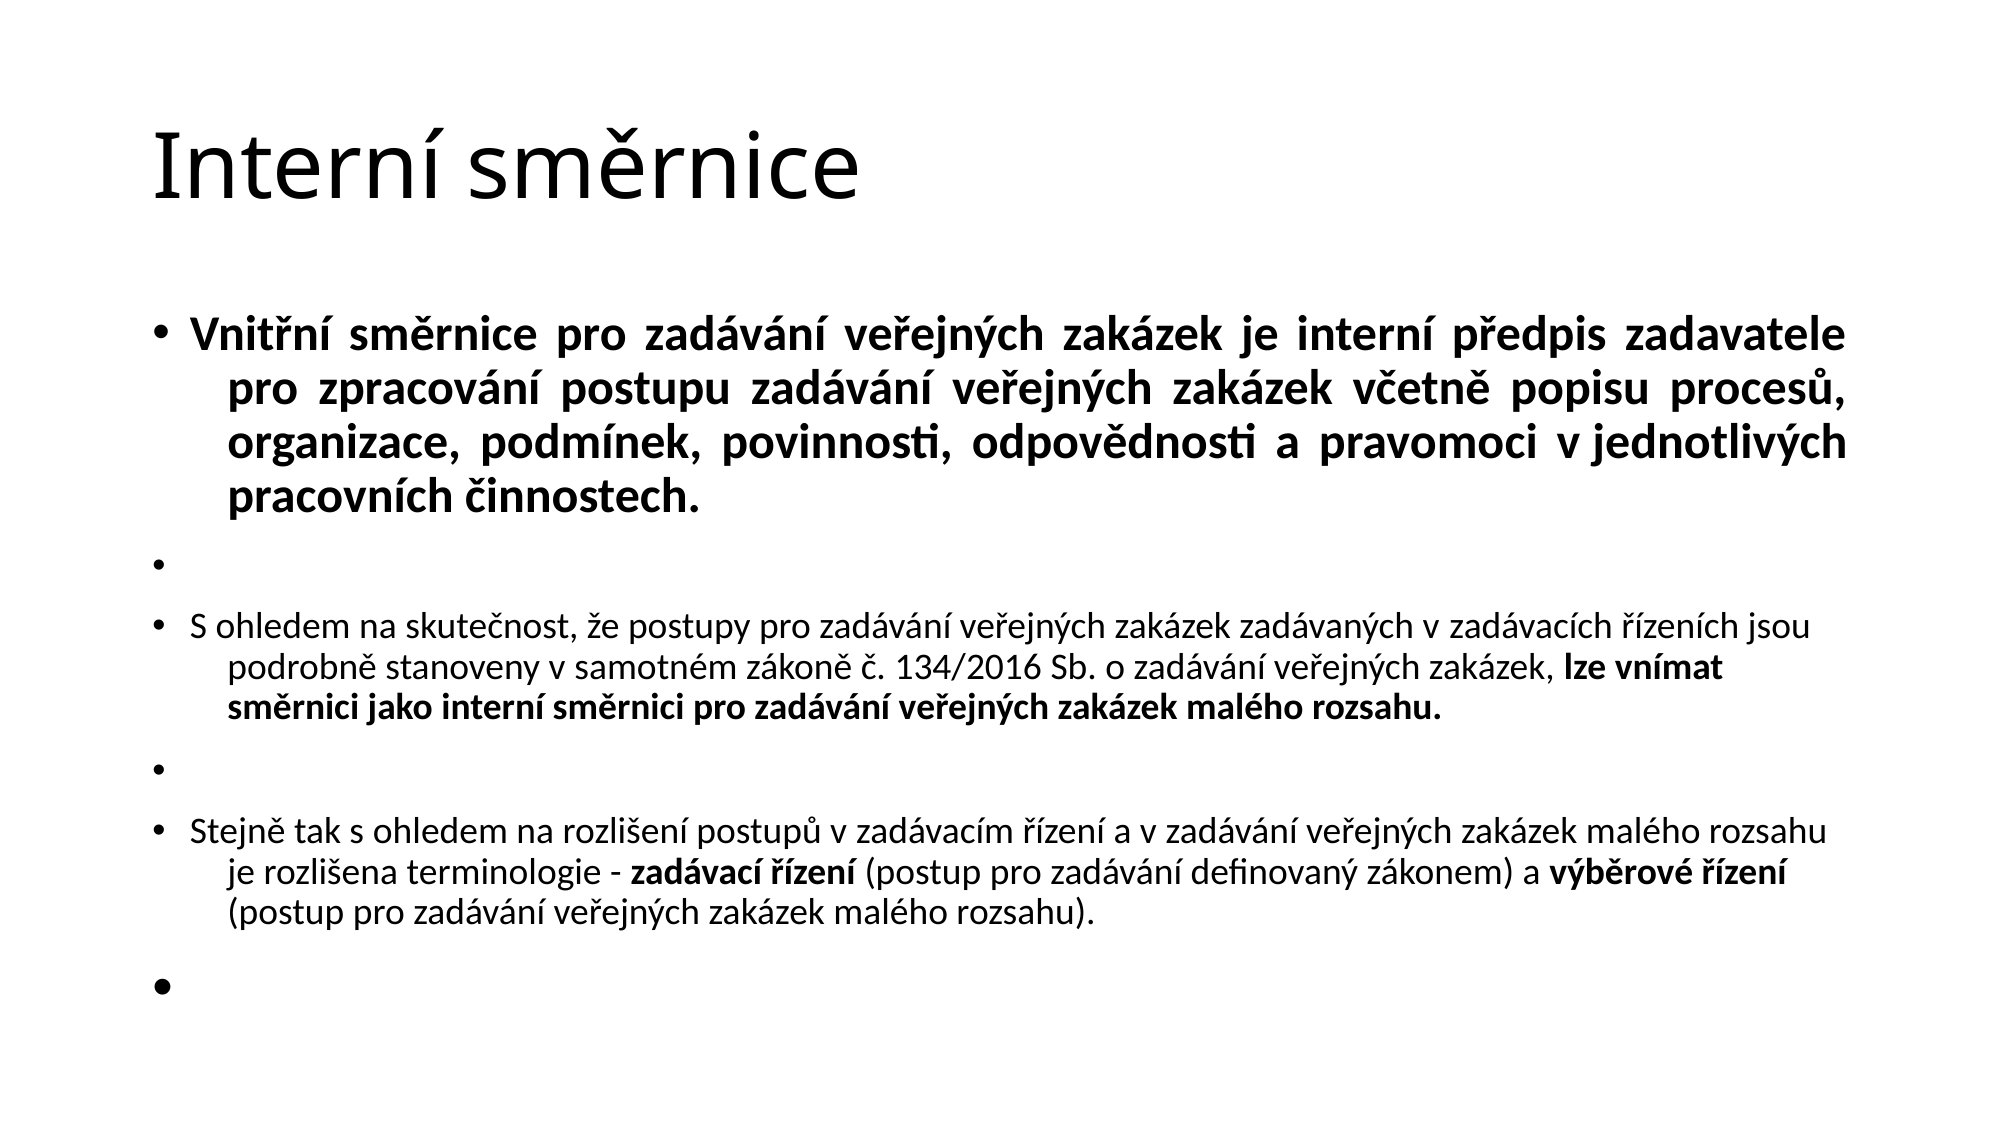

# Interní směrnice
Vnitřní směrnice pro zadávání veřejných zakázek je interní předpis zadavatele pro zpracování postupu zadávání veřejných zakázek včetně popisu procesů, organizace, podmínek, povinnosti, odpovědnosti a pravomoci v jednotlivých pracovních činnostech.
S ohledem na skutečnost, že postupy pro zadávání veřejných zakázek zadávaných v zadávacích řízeních jsou podrobně stanoveny v samotném zákoně č. 134/2016 Sb. o zadávání veřejných zakázek, lze vnímat směrnici jako interní směrnici pro zadávání veřejných zakázek malého rozsahu.
Stejně tak s ohledem na rozlišení postupů v zadávacím řízení a v zadávání veřejných zakázek malého rozsahu je rozlišena terminologie - zadávací řízení (postup pro zadávání definovaný zákonem) a výběrové řízení (postup pro zadávání veřejných zakázek malého rozsahu).